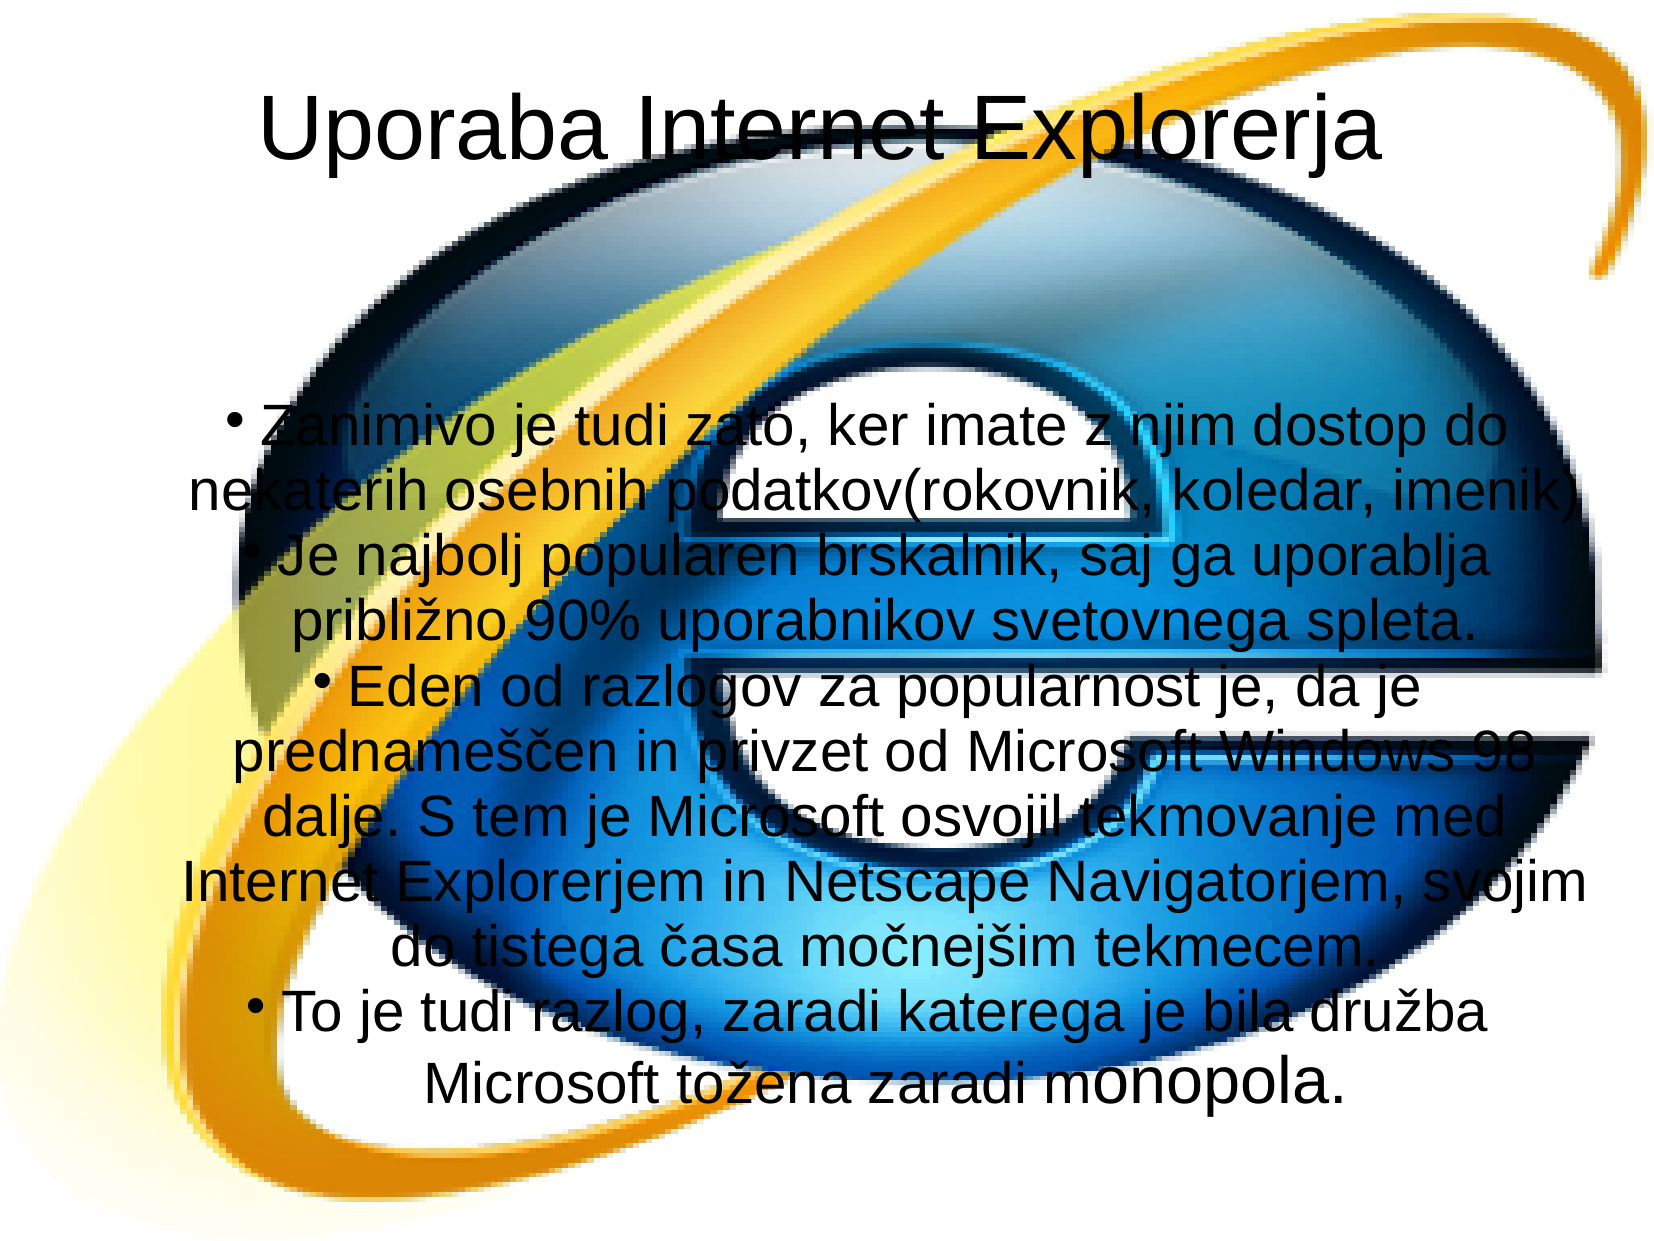

# Uporaba Internet Explorerja
Zanimivo je tudi zato, ker imate z njim dostop do nekaterih osebnih podatkov(rokovnik, koledar, imenik)
Je najbolj popularen brskalnik, saj ga uporablja približno 90% uporabnikov svetovnega spleta.
Eden od razlogov za popularnost je, da je prednameščen in privzet od Microsoft Windows 98 dalje. S tem je Microsoft osvojil tekmovanje med Internet Explorerjem in Netscape Navigatorjem, svojim do tistega časa močnejšim tekmecem.
To je tudi razlog, zaradi katerega je bila družba Microsoft tožena zaradi monopola.